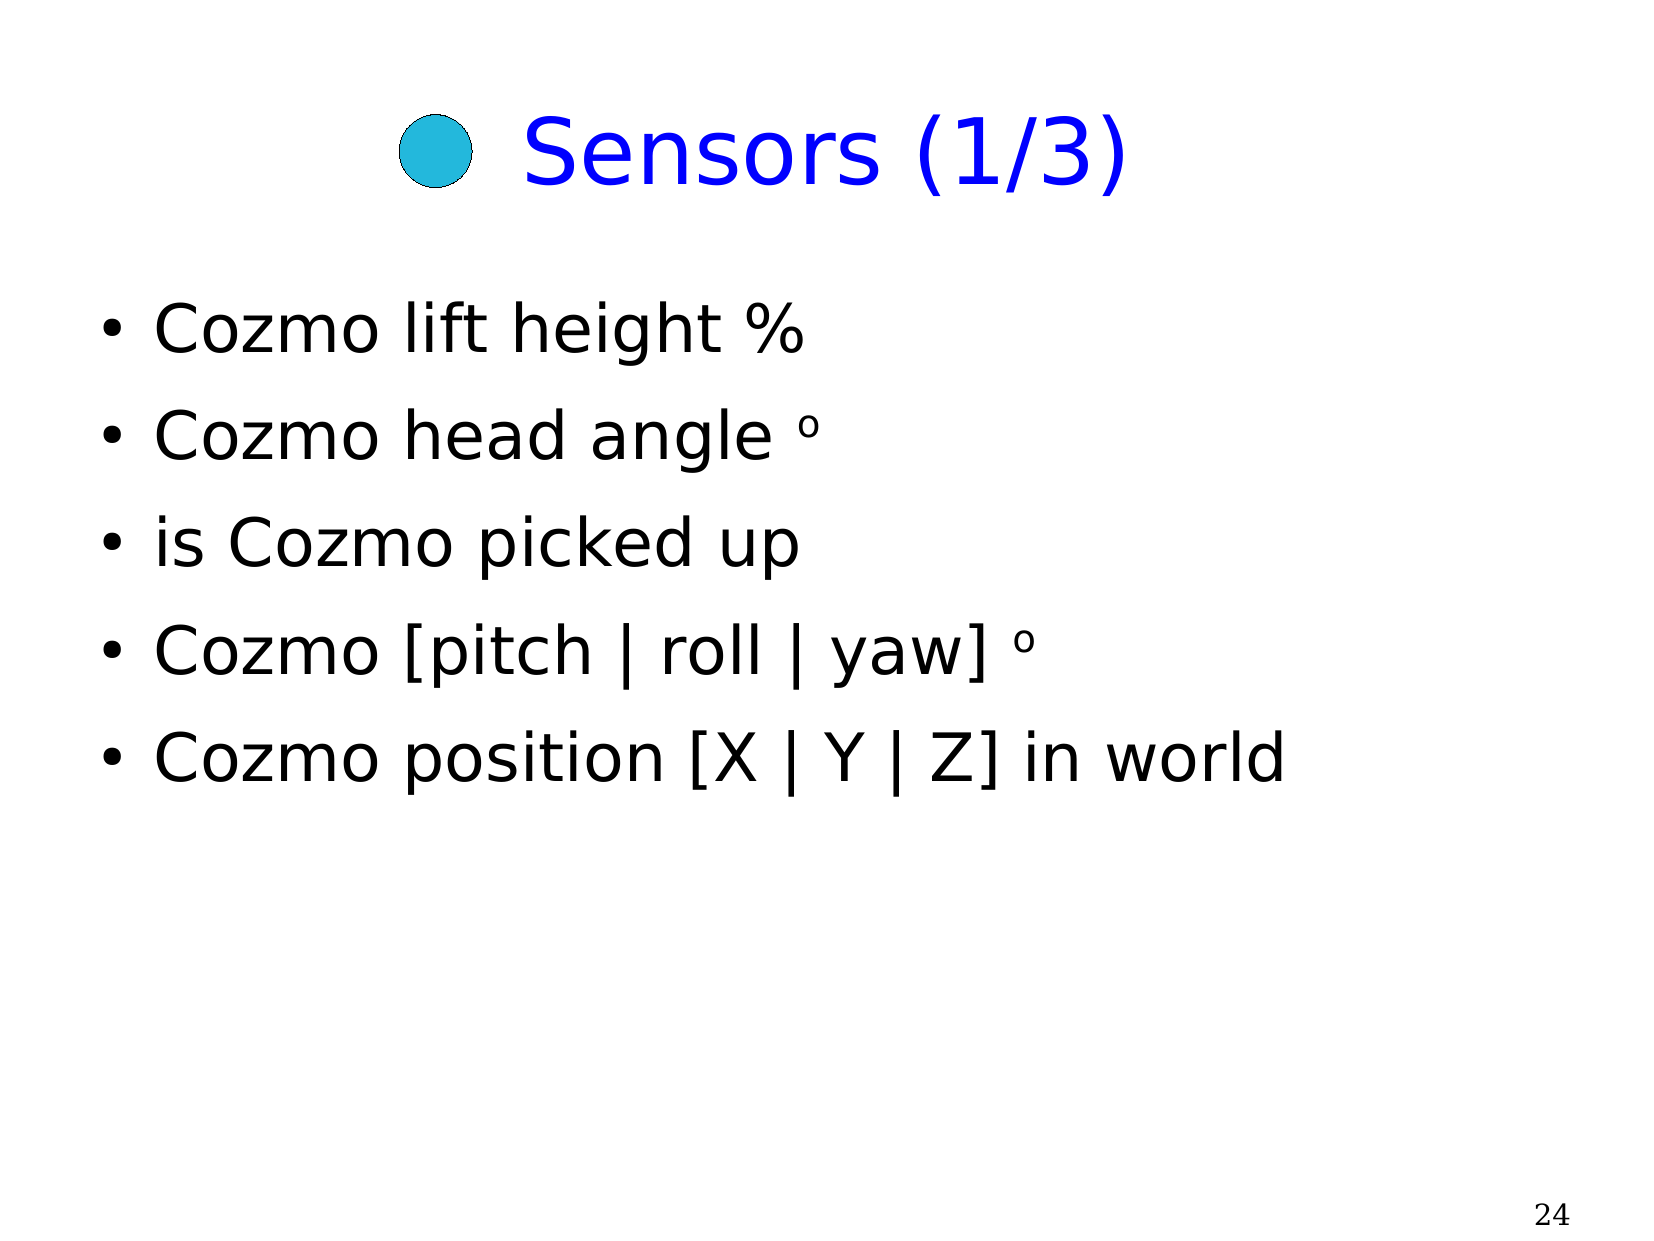

# Sensors (1/3)
Cozmo lift height %
Cozmo head angle o
is Cozmo picked up
Cozmo [pitch | roll | yaw] o
Cozmo position [X | Y | Z] in world
24